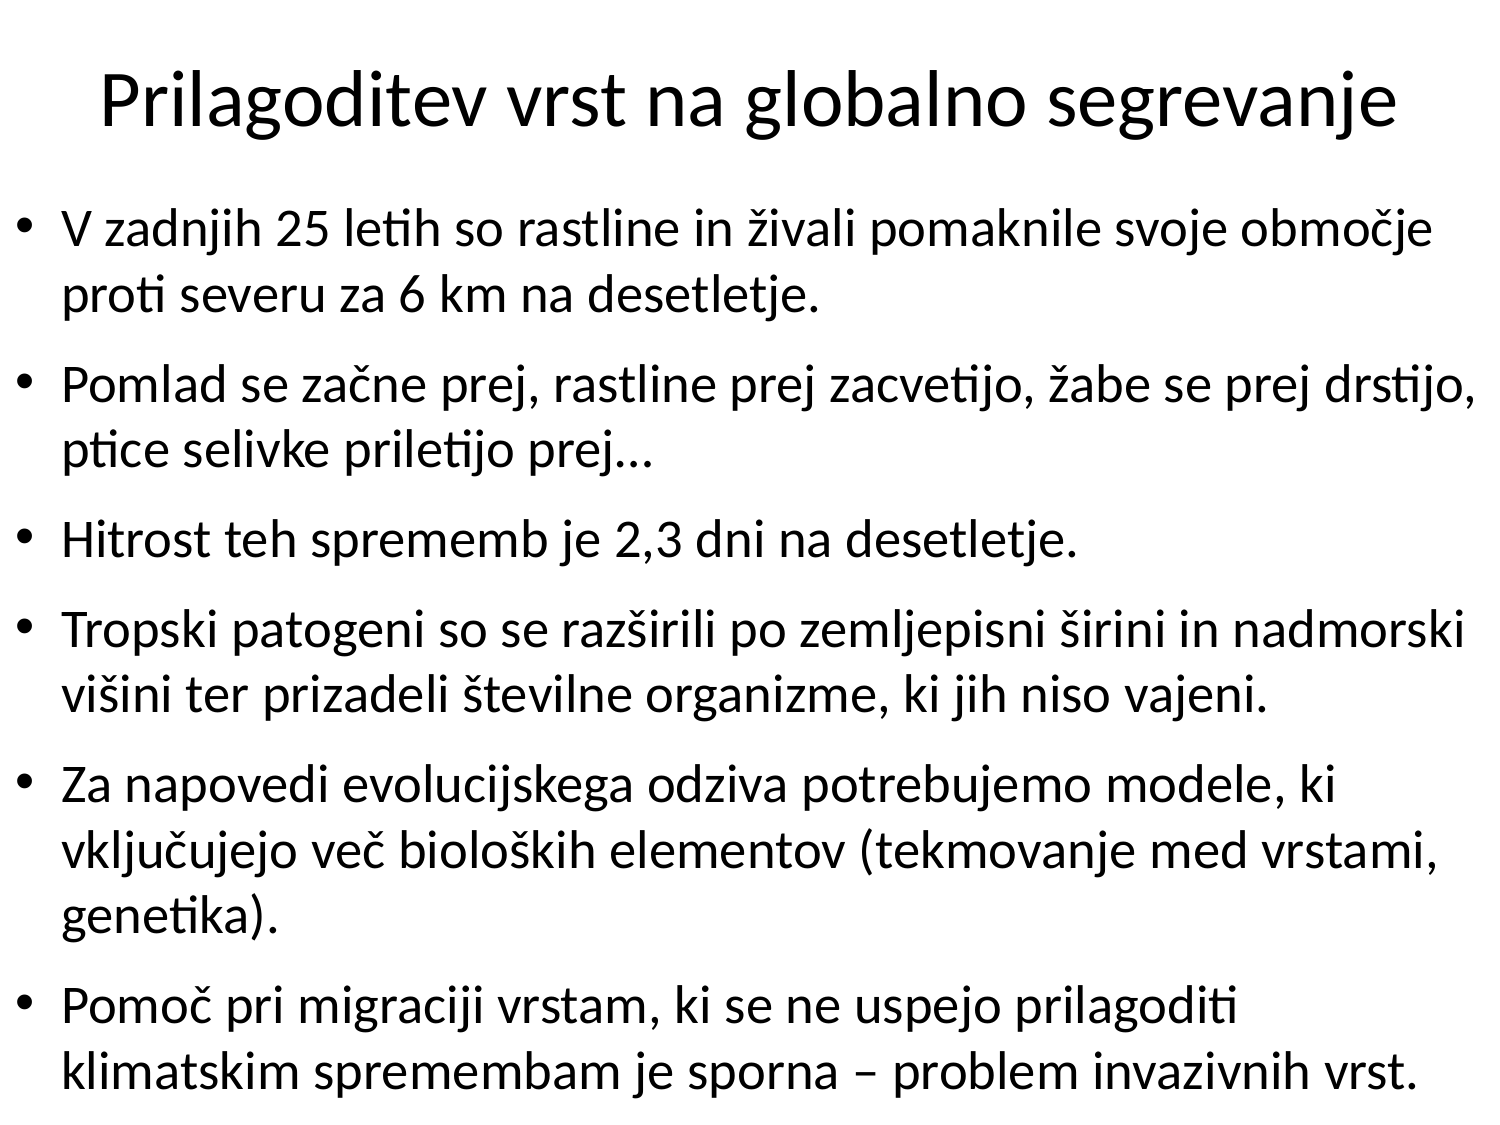

# Prilagoditev vrst na globalno segrevanje
V zadnjih 25 letih so rastline in živali pomaknile svoje območje proti severu za 6 km na desetletje.
Pomlad se začne prej, rastline prej zacvetijo, žabe se prej drstijo, ptice selivke priletijo prej…
Hitrost teh sprememb je 2,3 dni na desetletje.
Tropski patogeni so se razširili po zemljepisni širini in nadmorski višini ter prizadeli številne organizme, ki jih niso vajeni.
Za napovedi evolucijskega odziva potrebujemo modele, ki vključujejo več bioloških elementov (tekmovanje med vrstami, genetika).
Pomoč pri migraciji vrstam, ki se ne uspejo prilagoditi klimatskim spremembam je sporna – problem invazivnih vrst.